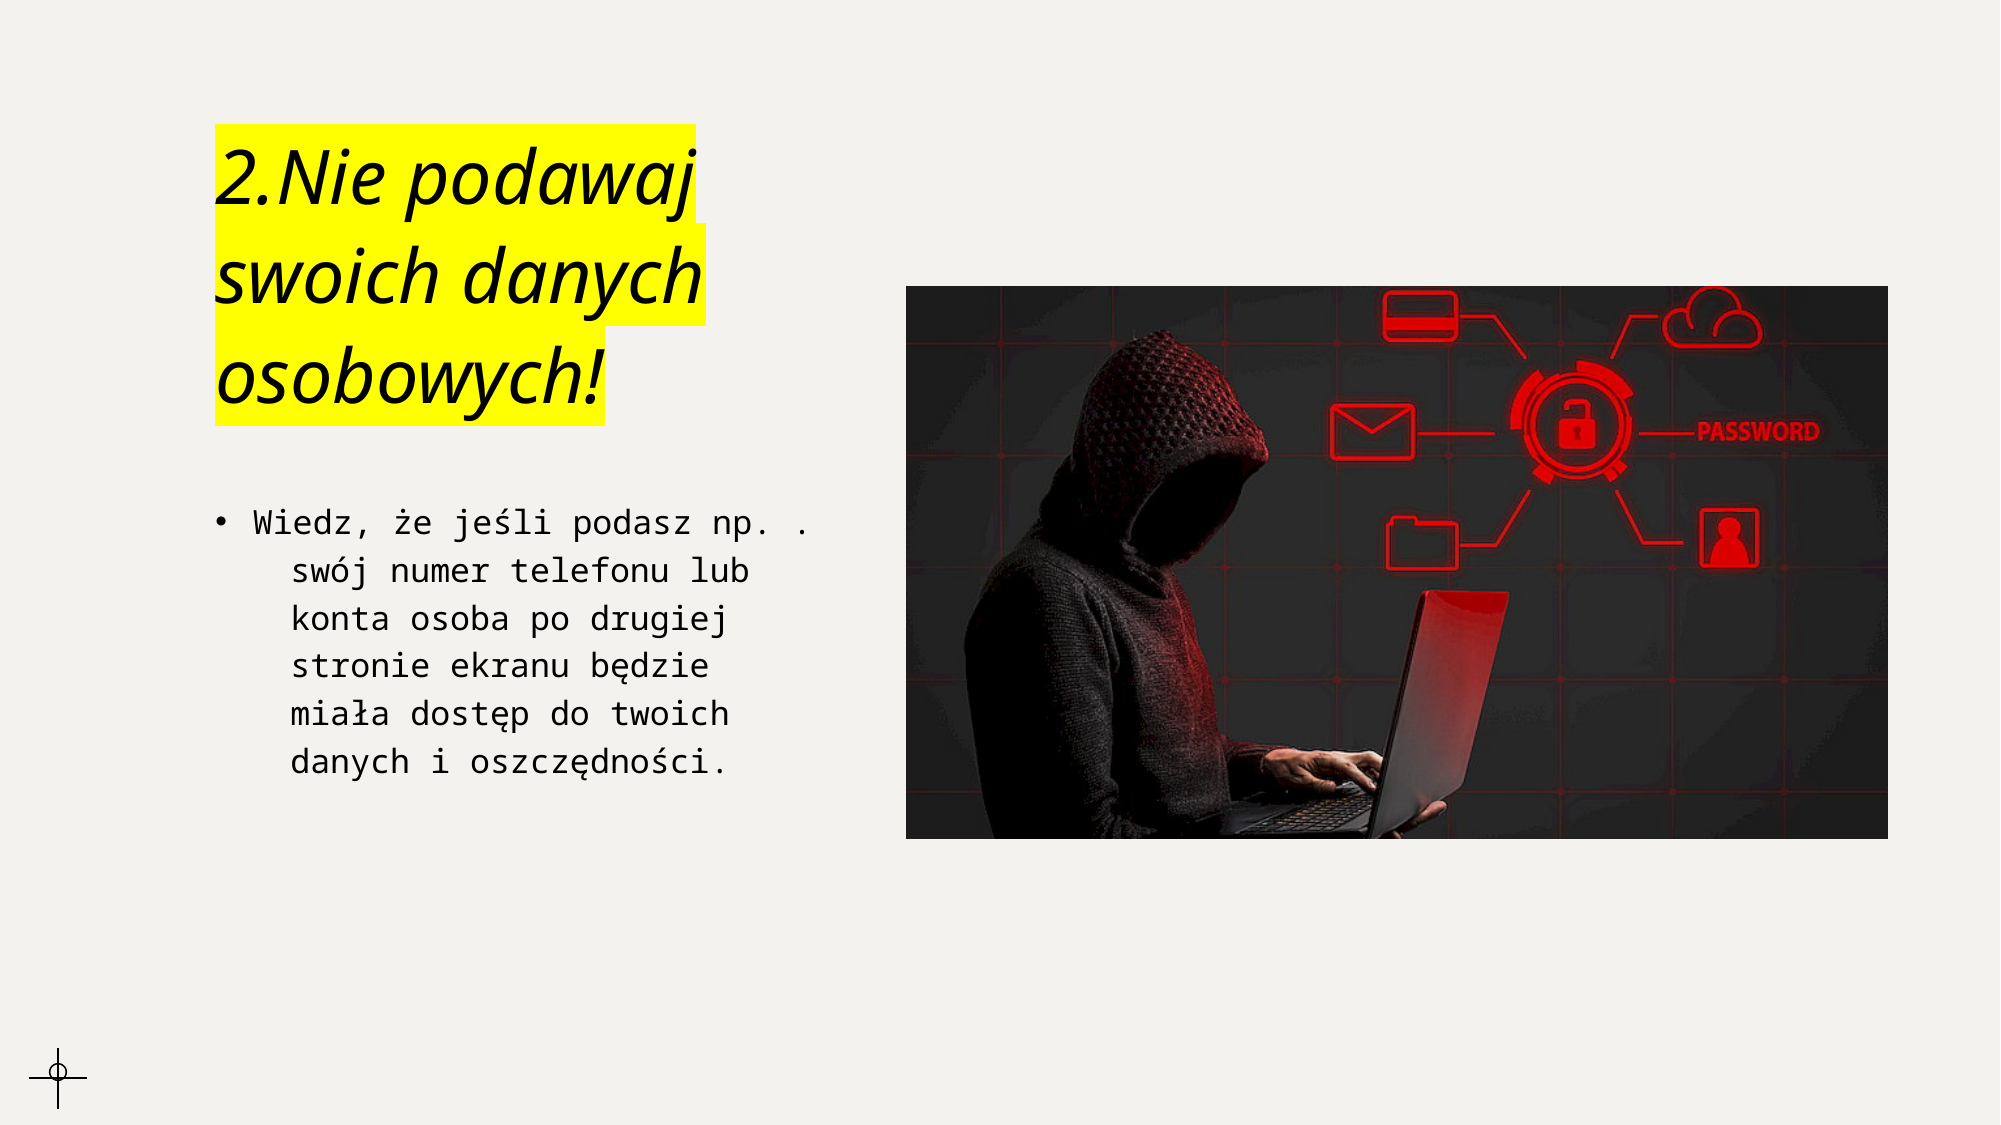

# 2.Nie podawaj swoich danych osobowych!
Wiedz, że jeśli podasz np. . swój numer telefonu lub konta osoba po drugiej stronie ekranu będzie miała dostęp do twoich danych i oszczędności.